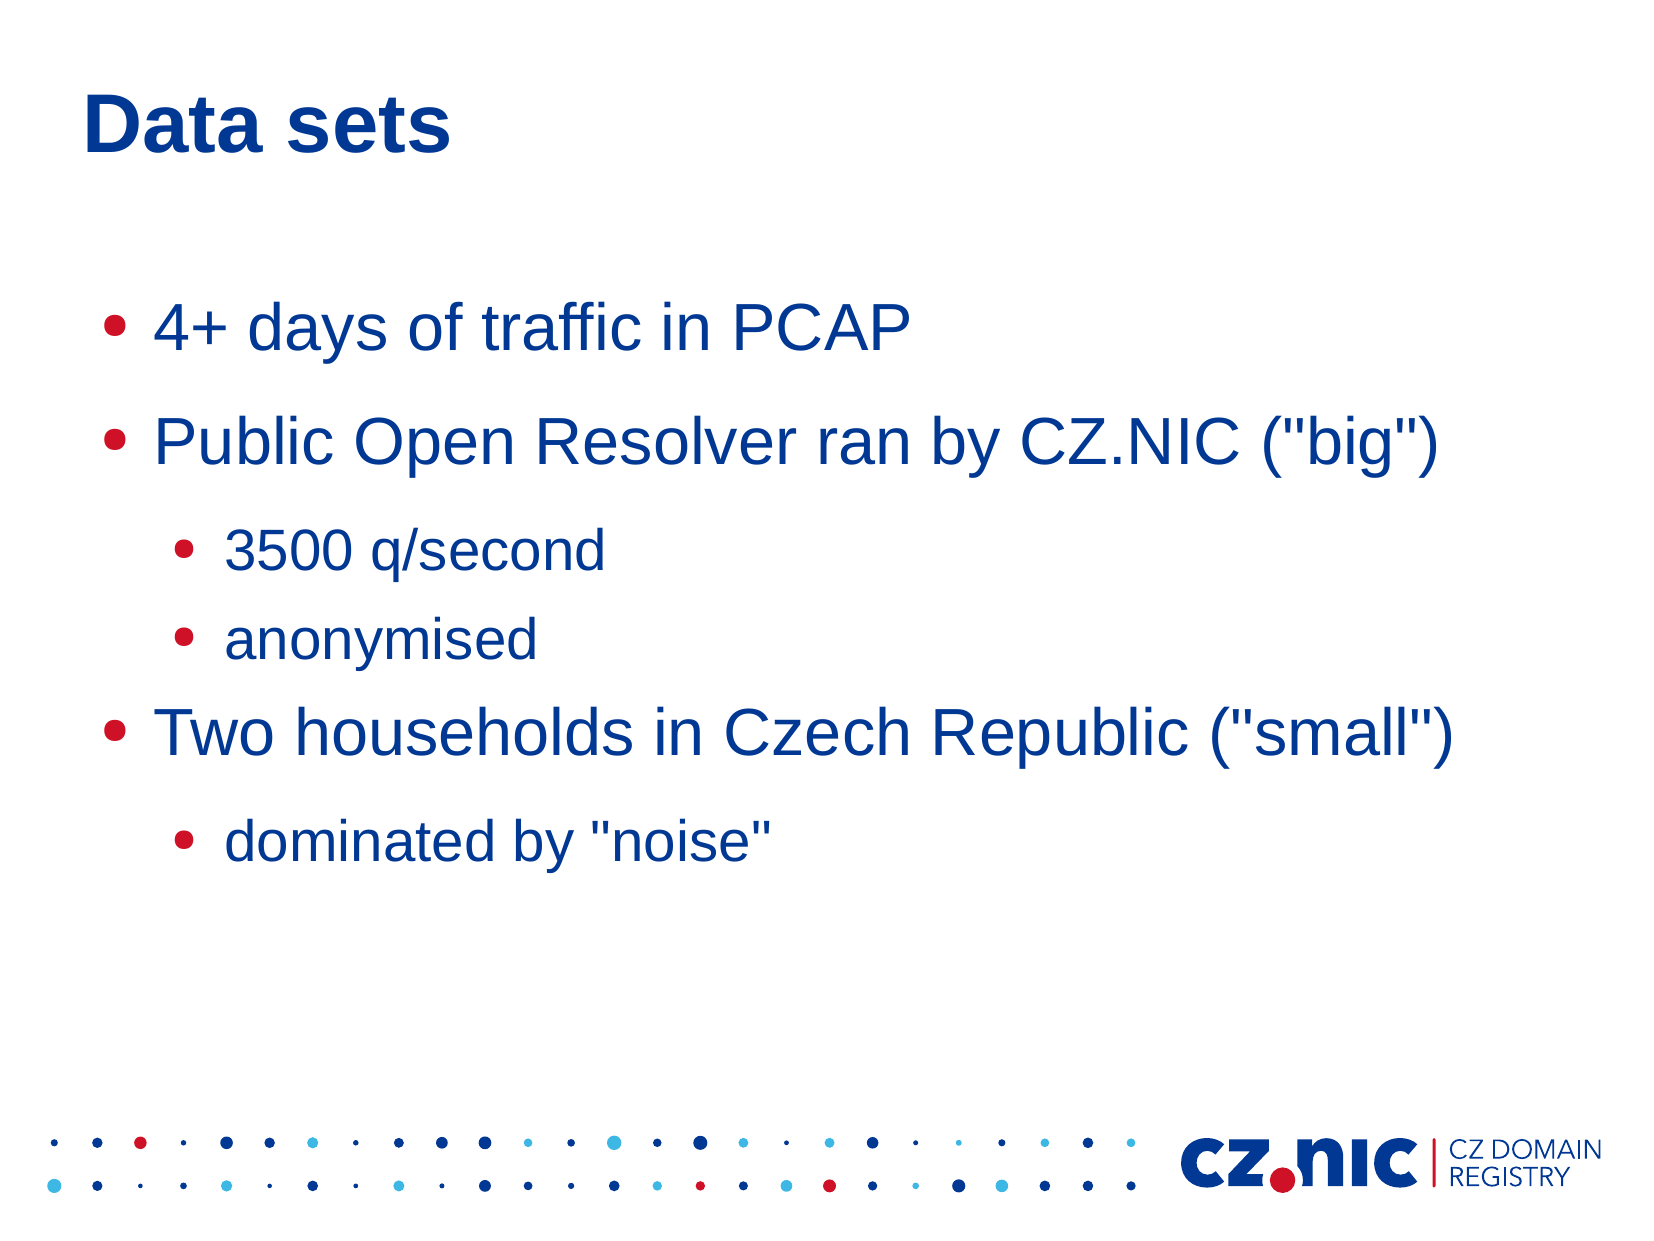

# Data sets
4+ days of traffic in PCAP
Public Open Resolver ran by CZ.NIC ("big")
3500 q/second
anonymised
Two households in Czech Republic ("small")
dominated by "noise"